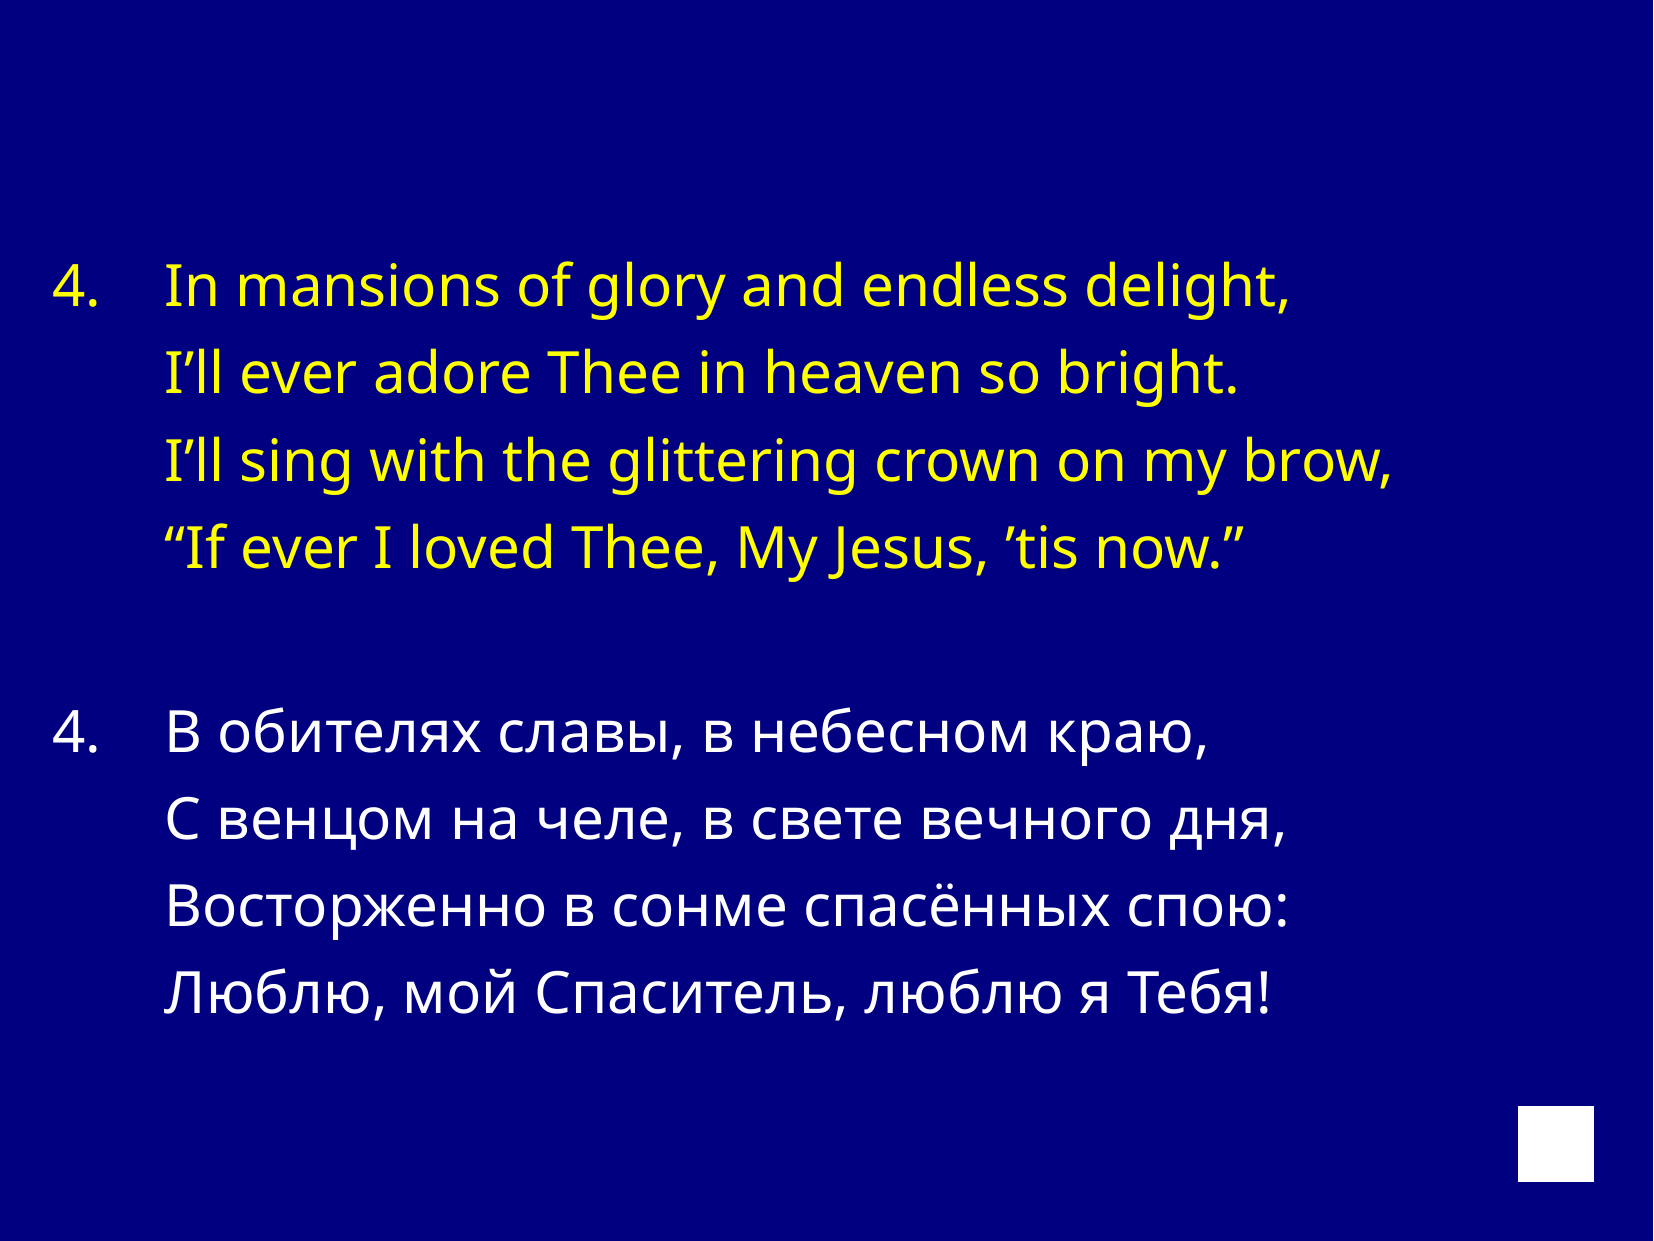

4.	In mansions of glory and endless delight,
	I’ll ever adore Thee in heaven so bright.
	I’ll sing with the glittering crown on my brow,
	“If ever I loved Thee, My Jesus, ’tis now.”
4.	В обителях славы, в небесном краю,
	С венцом на челе, в свете вечного дня,
	Восторженно в сонме спасённых спою:
	Люблю, мой Спаситель, люблю я Тебя!